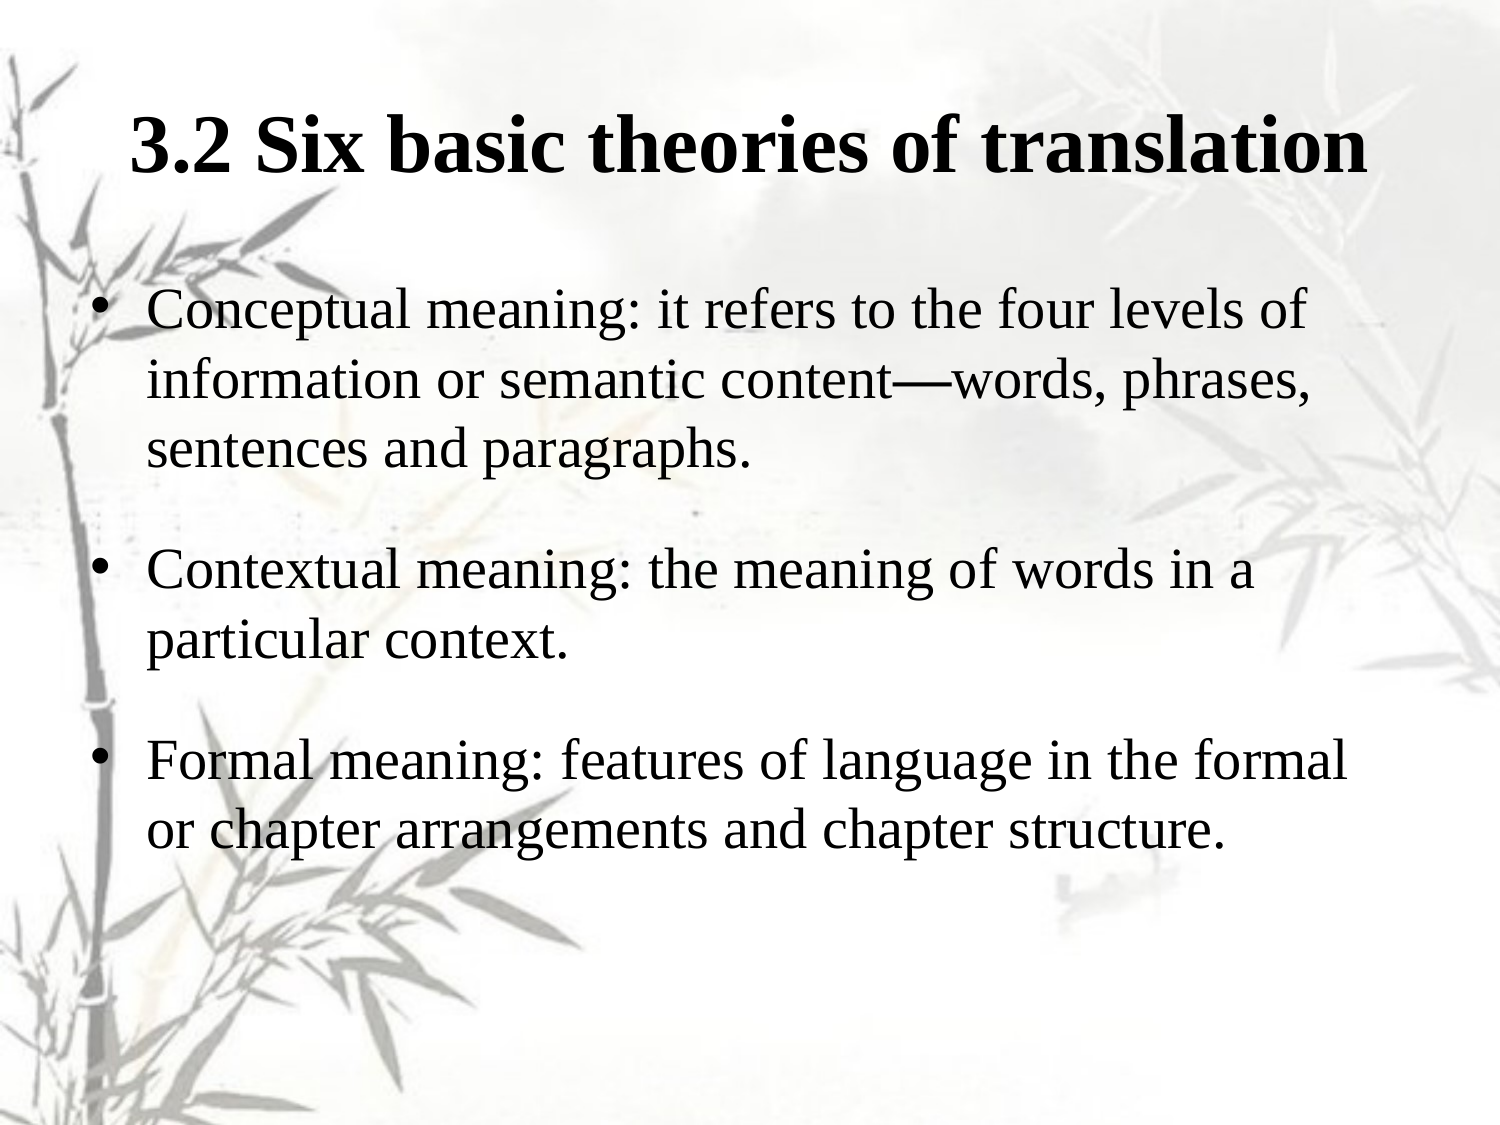

# 3.2 Six basic theories of translation
Conceptual meaning: it refers to the four levels of information or semantic content—words, phrases, sentences and paragraphs.
Contextual meaning: the meaning of words in a particular context.
Formal meaning: features of language in the formal or chapter arrangements and chapter structure.